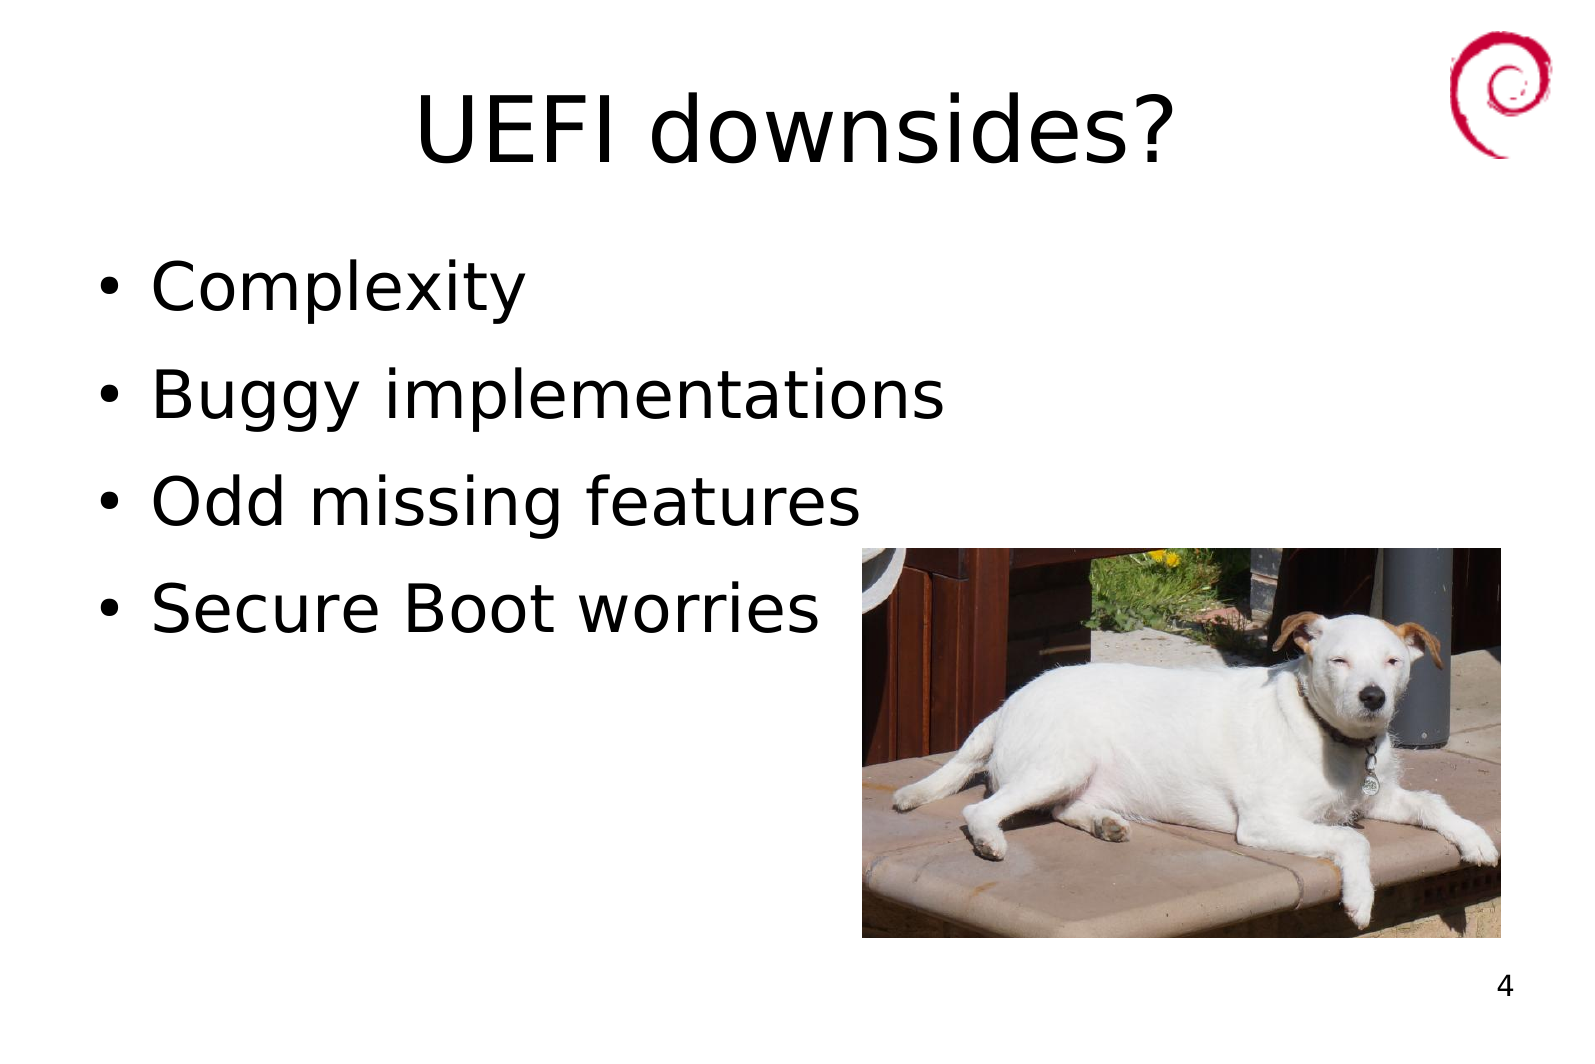

# UEFI downsides?
Complexity
Buggy implementations
Odd missing features
Secure Boot worries
4